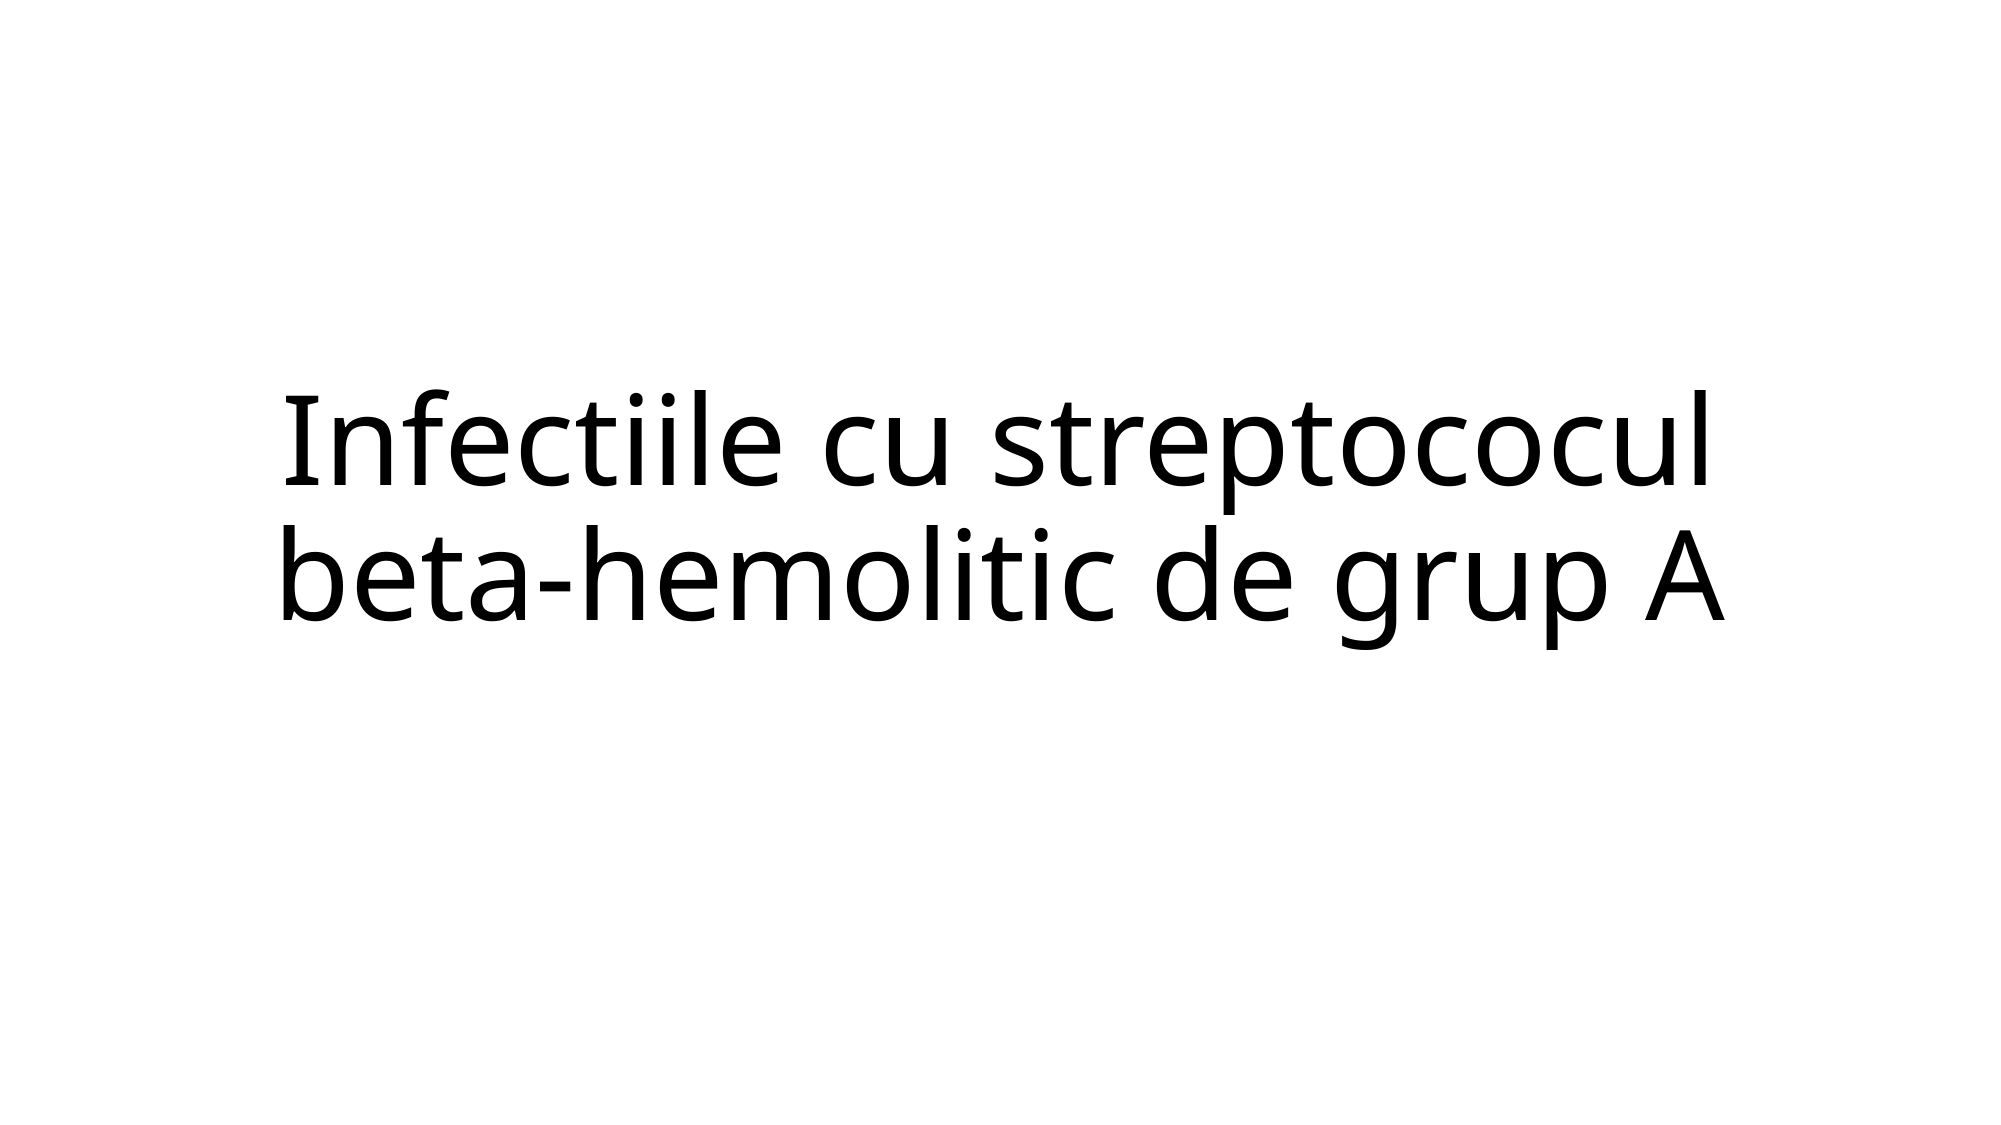

# Infectiile cu streptococul beta-hemolitic de grup A